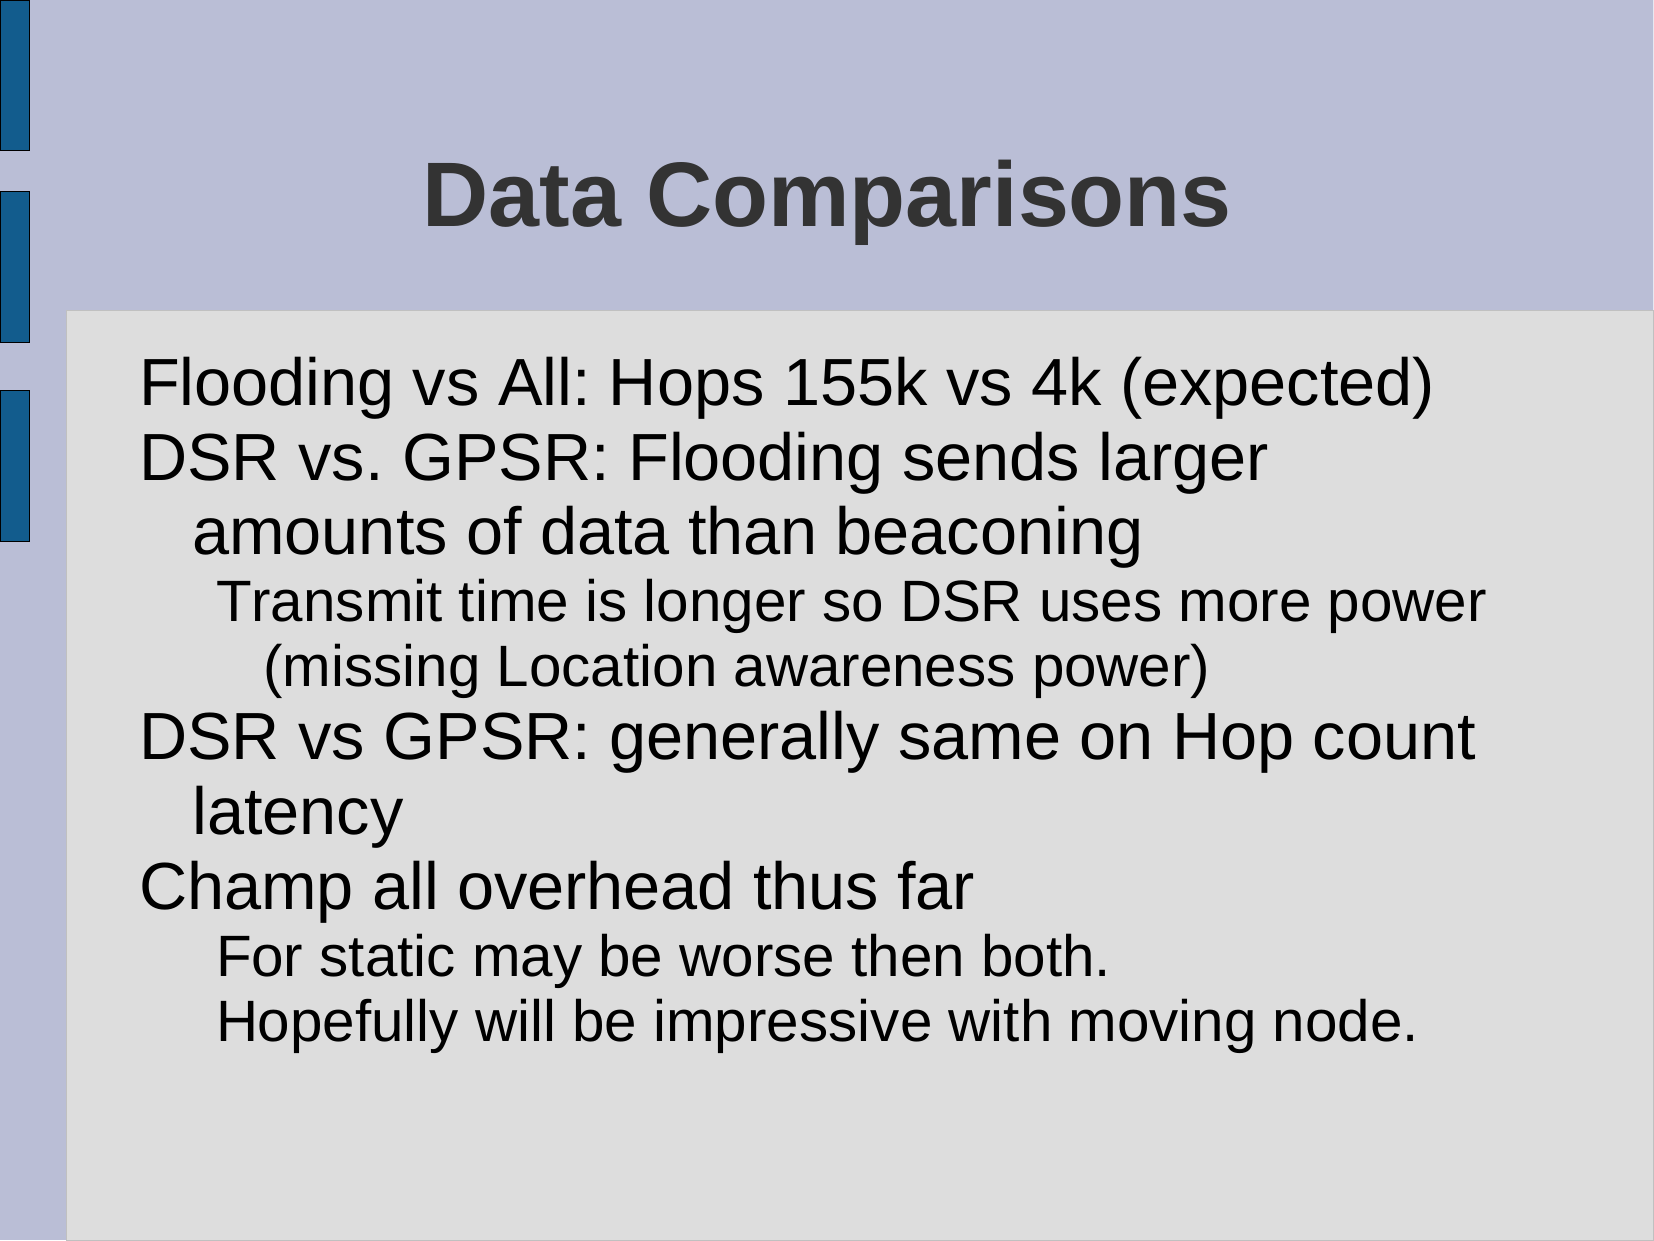

# Data Comparisons
Flooding vs All: Hops 155k vs 4k (expected)
DSR vs. GPSR: Flooding sends larger amounts of data than beaconing
Transmit time is longer so DSR uses more power (missing Location awareness power)
DSR vs GPSR: generally same on Hop count latency
Champ all overhead thus far
For static may be worse then both.
Hopefully will be impressive with moving node.